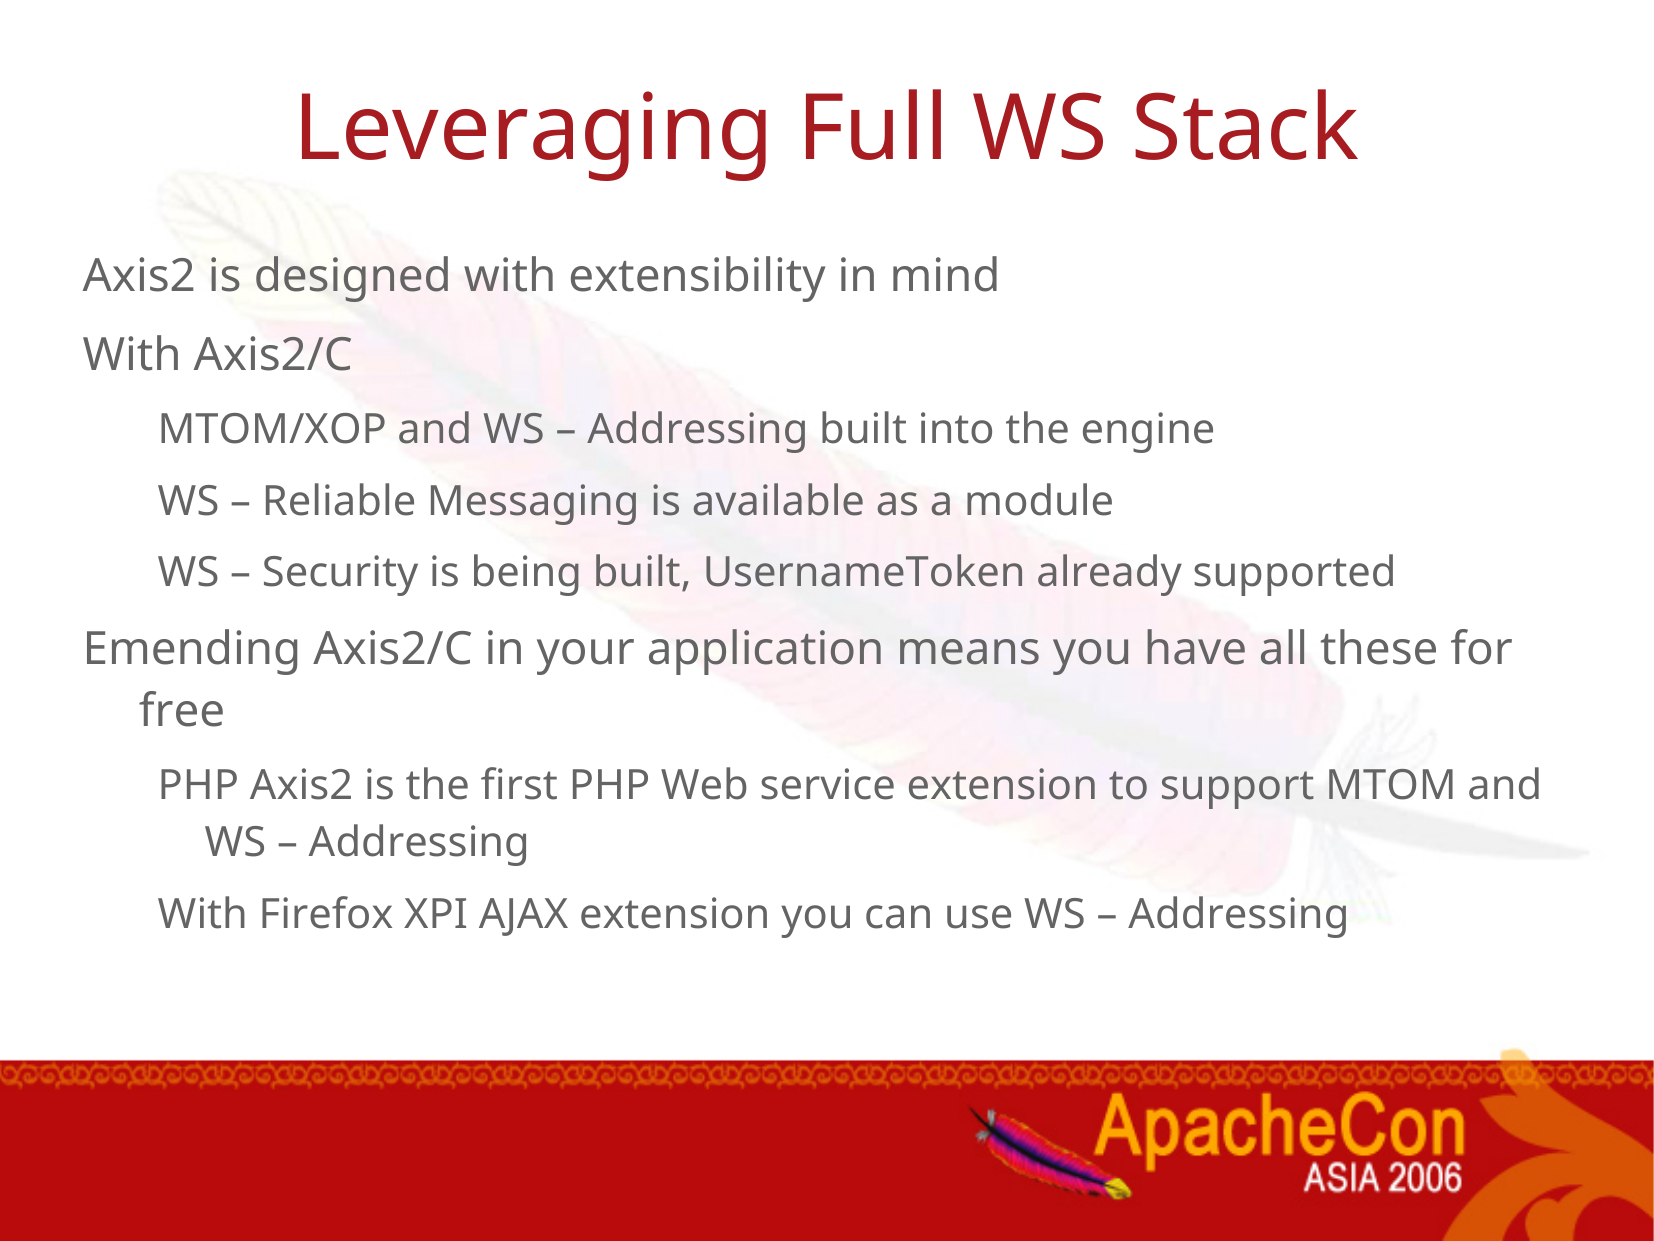

# Leveraging Full WS Stack
Axis2 is designed with extensibility in mind
With Axis2/C
MTOM/XOP and WS – Addressing built into the engine
WS – Reliable Messaging is available as a module
WS – Security is being built, UsernameToken already supported
Emending Axis2/C in your application means you have all these for free
PHP Axis2 is the first PHP Web service extension to support MTOM and WS – Addressing
With Firefox XPI AJAX extension you can use WS – Addressing